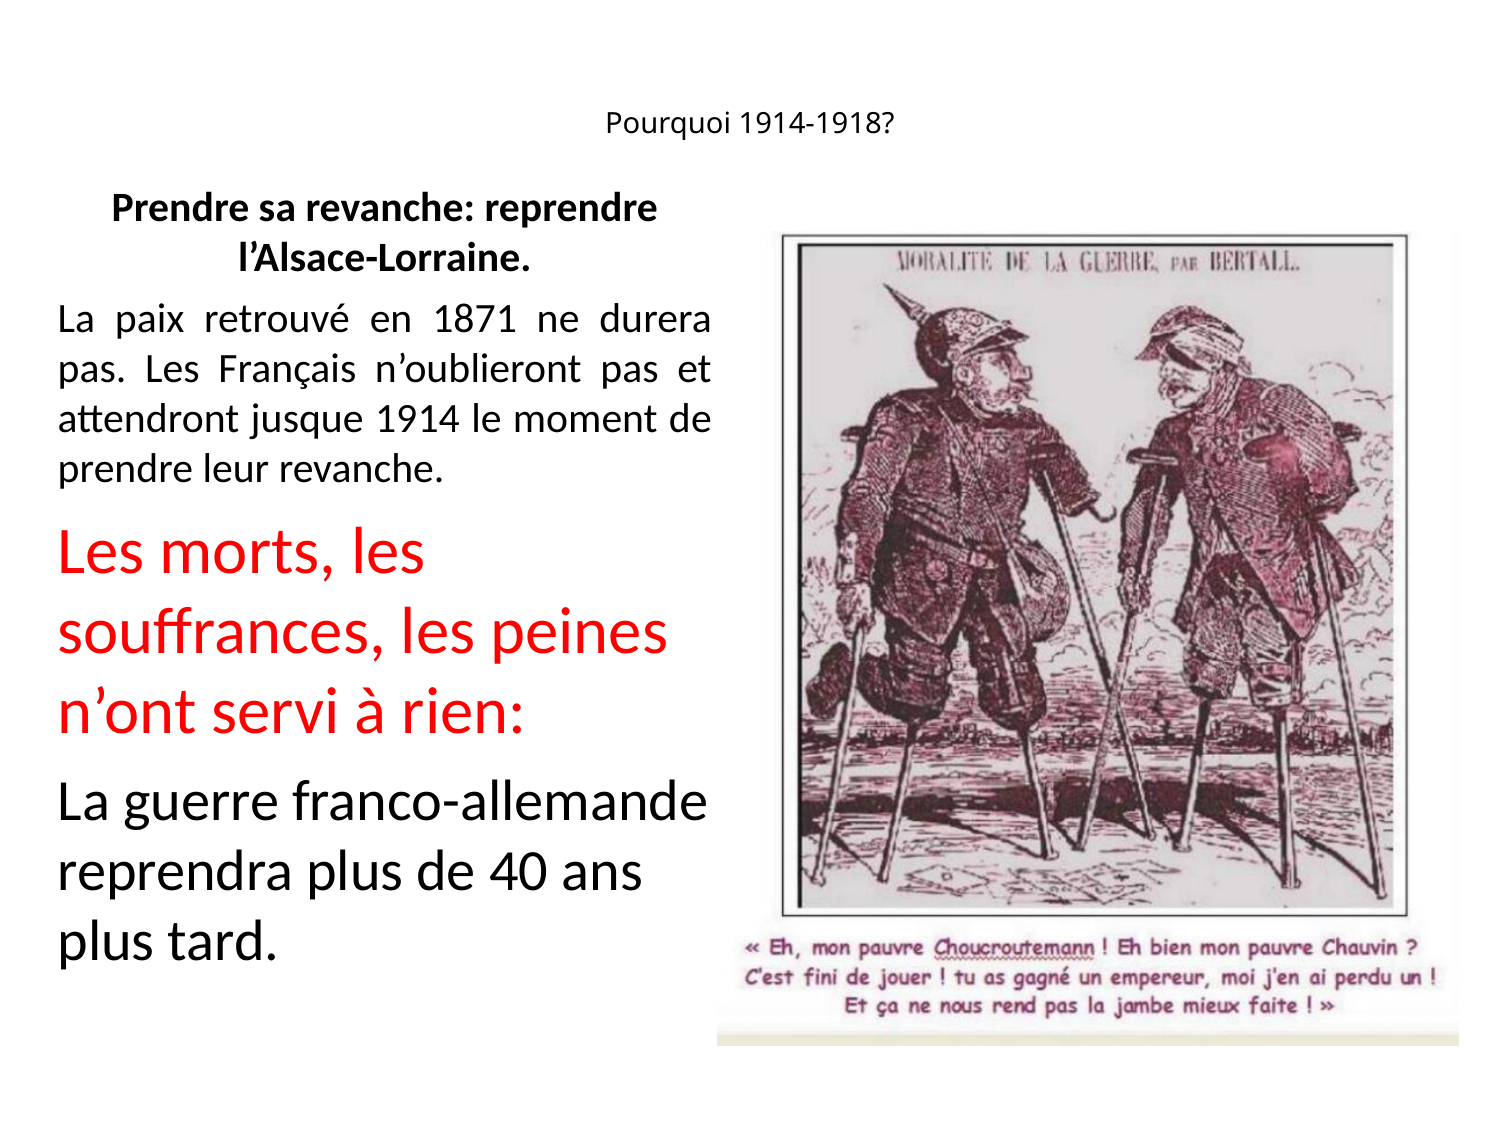

# Pourquoi 1914-1918?
Prendre sa revanche: reprendre l’Alsace-Lorraine.
La paix retrouvé en 1871 ne durera pas. Les Français n’oublieront pas et attendront jusque 1914 le moment de prendre leur revanche.
Les morts, les souffrances, les peines n’ont servi à rien:
La guerre franco-allemande reprendra plus de 40 ans plus tard.